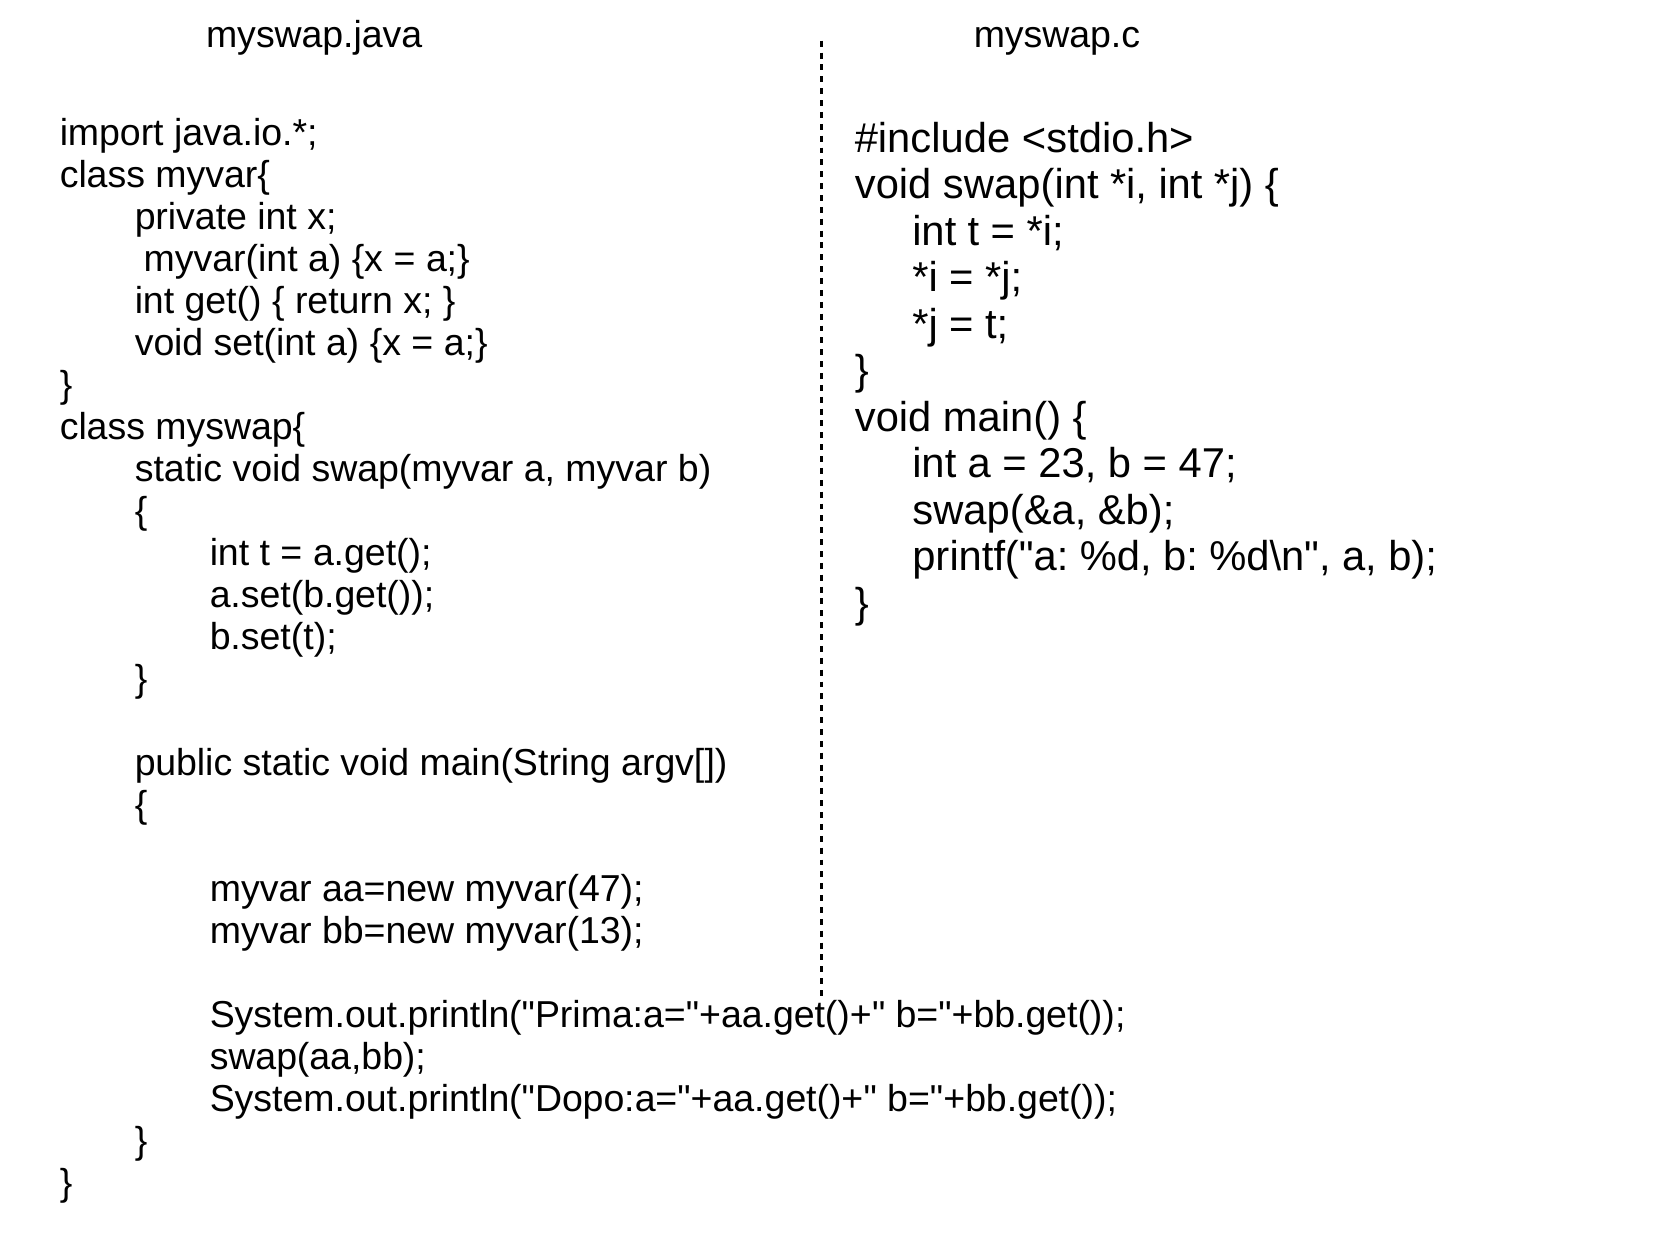

myswap.java
myswap.c
import java.io.*;
class myvar{
	private int x;
 myvar(int a) {x = a;}
	int get() { return x; }
 	void set(int a) {x = a;}
}
class myswap{
 	static void swap(myvar a, myvar b)
 	{
 		int t = a.get();
 		a.set(b.get());
 		b.set(t);
 	}
	public static void main(String argv[])
	{
		myvar aa=new myvar(47);
		myvar bb=new myvar(13);
		System.out.println("Prima:a="+aa.get()+" b="+bb.get());
		swap(aa,bb);
		System.out.println("Dopo:a="+aa.get()+" b="+bb.get());
	}
}
#include <stdio.h>
void swap(int *i, int *j) {
 int t = *i;
 *i = *j;
 *j = t;
}
void main() {
 int a = 23, b = 47;
 swap(&a, &b);
 printf("a: %d, b: %d\n", a, b);
}